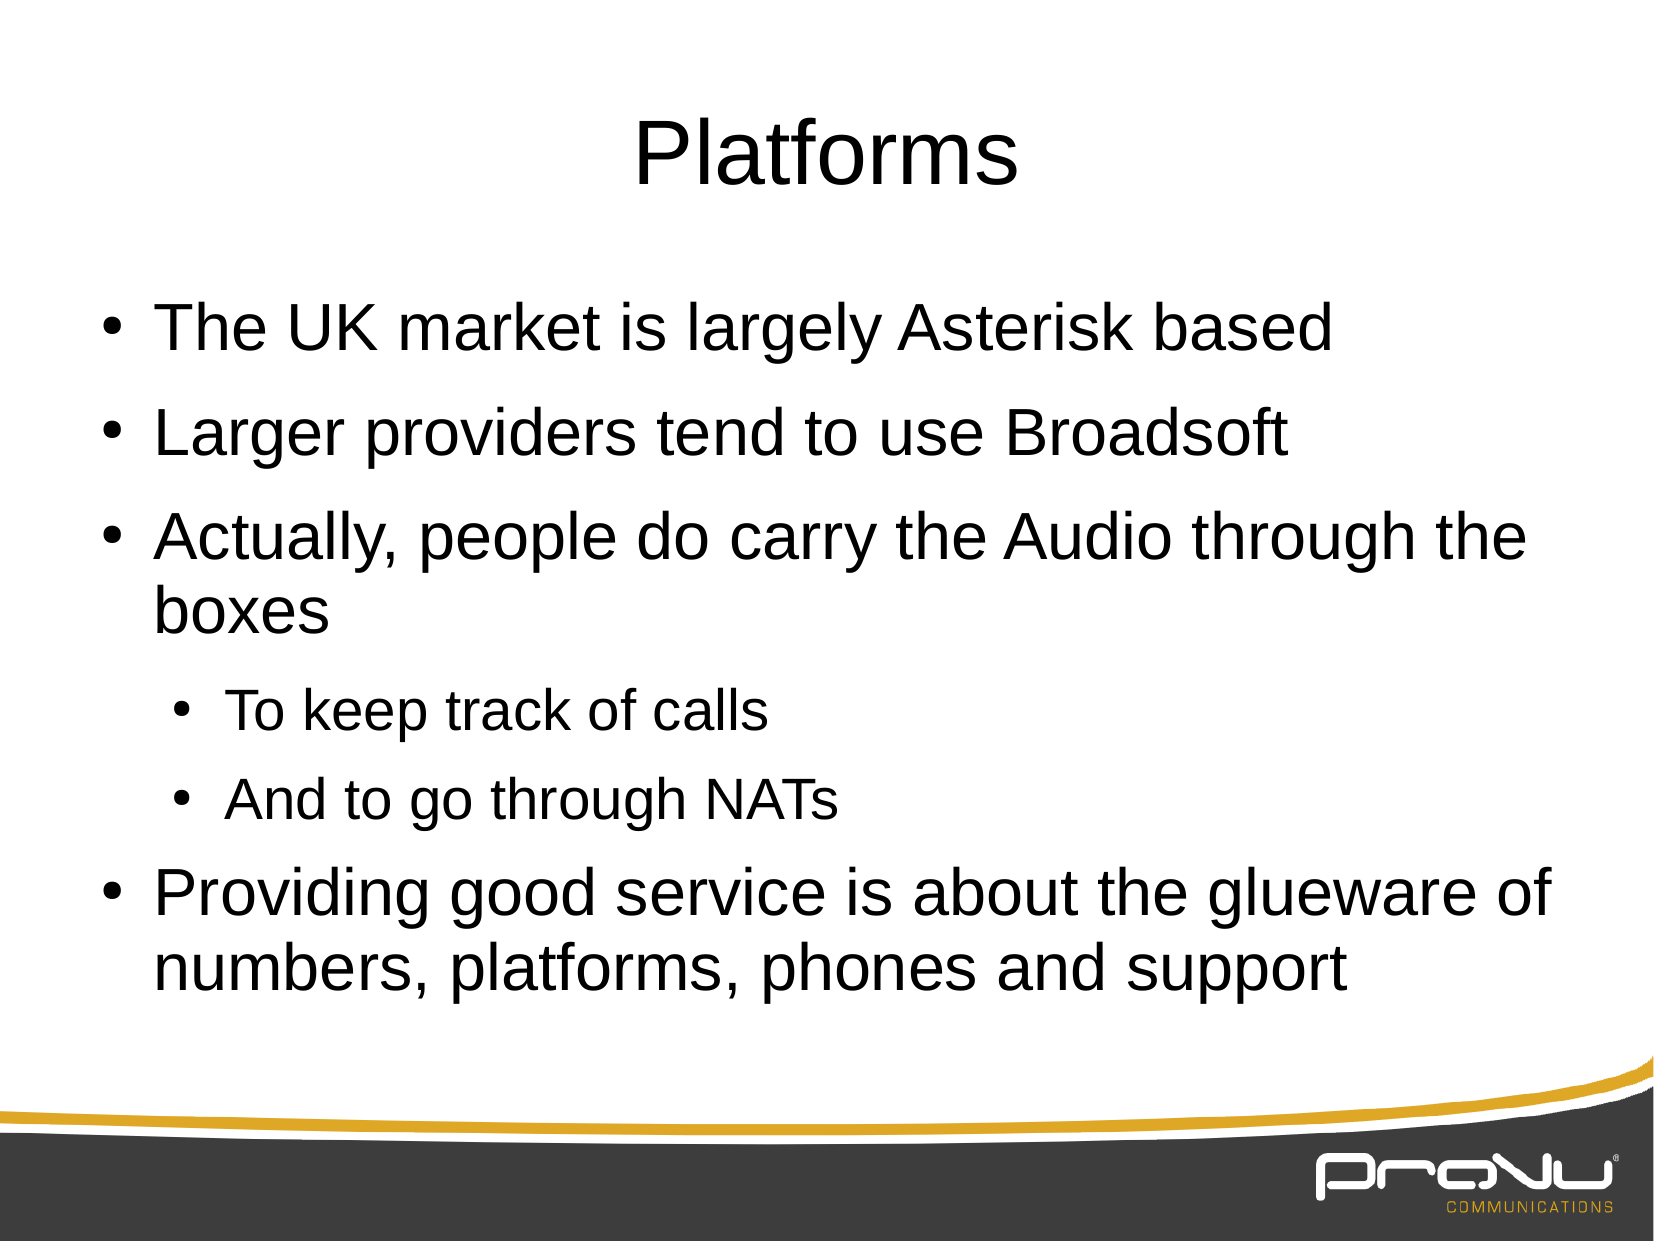

# Platforms
The UK market is largely Asterisk based
Larger providers tend to use Broadsoft
Actually, people do carry the Audio through the boxes
To keep track of calls
And to go through NATs
Providing good service is about the glueware of numbers, platforms, phones and support